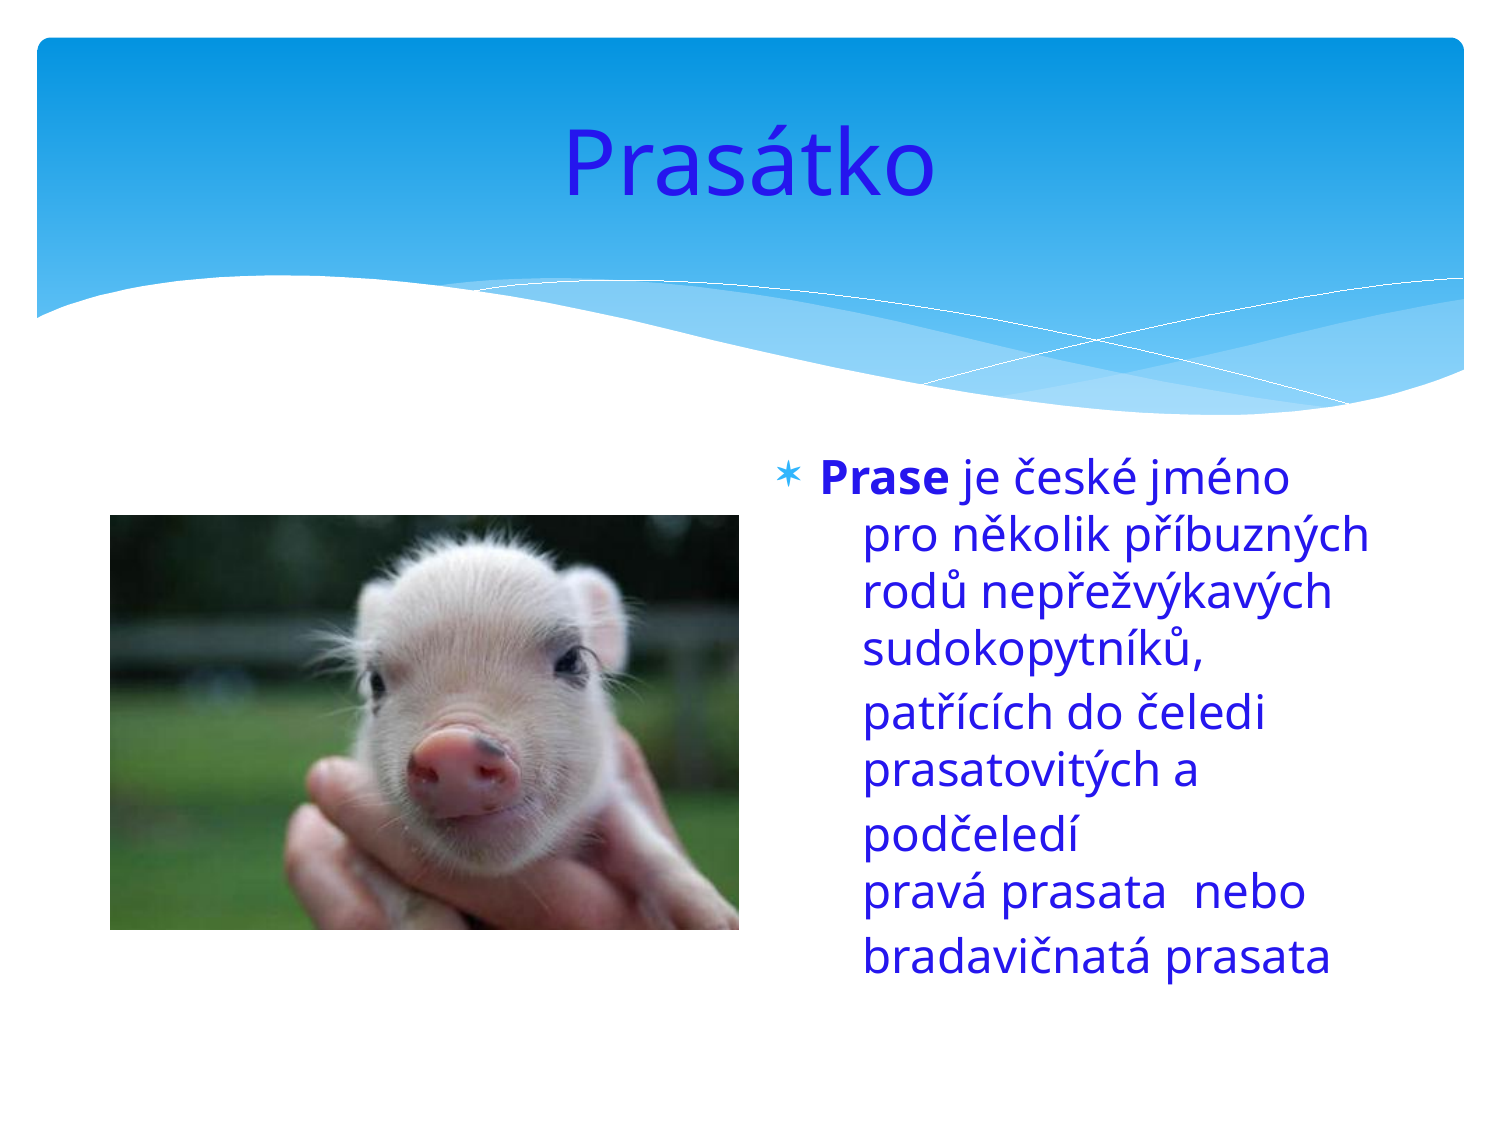

# Prasátko
Prase je české jméno pro několik příbuzných rodů nepřežvýkavých sudokopytníků, patřících do čeledi prasatovitých a podčeledí pravá prasata nebo bradavičnatá prasata